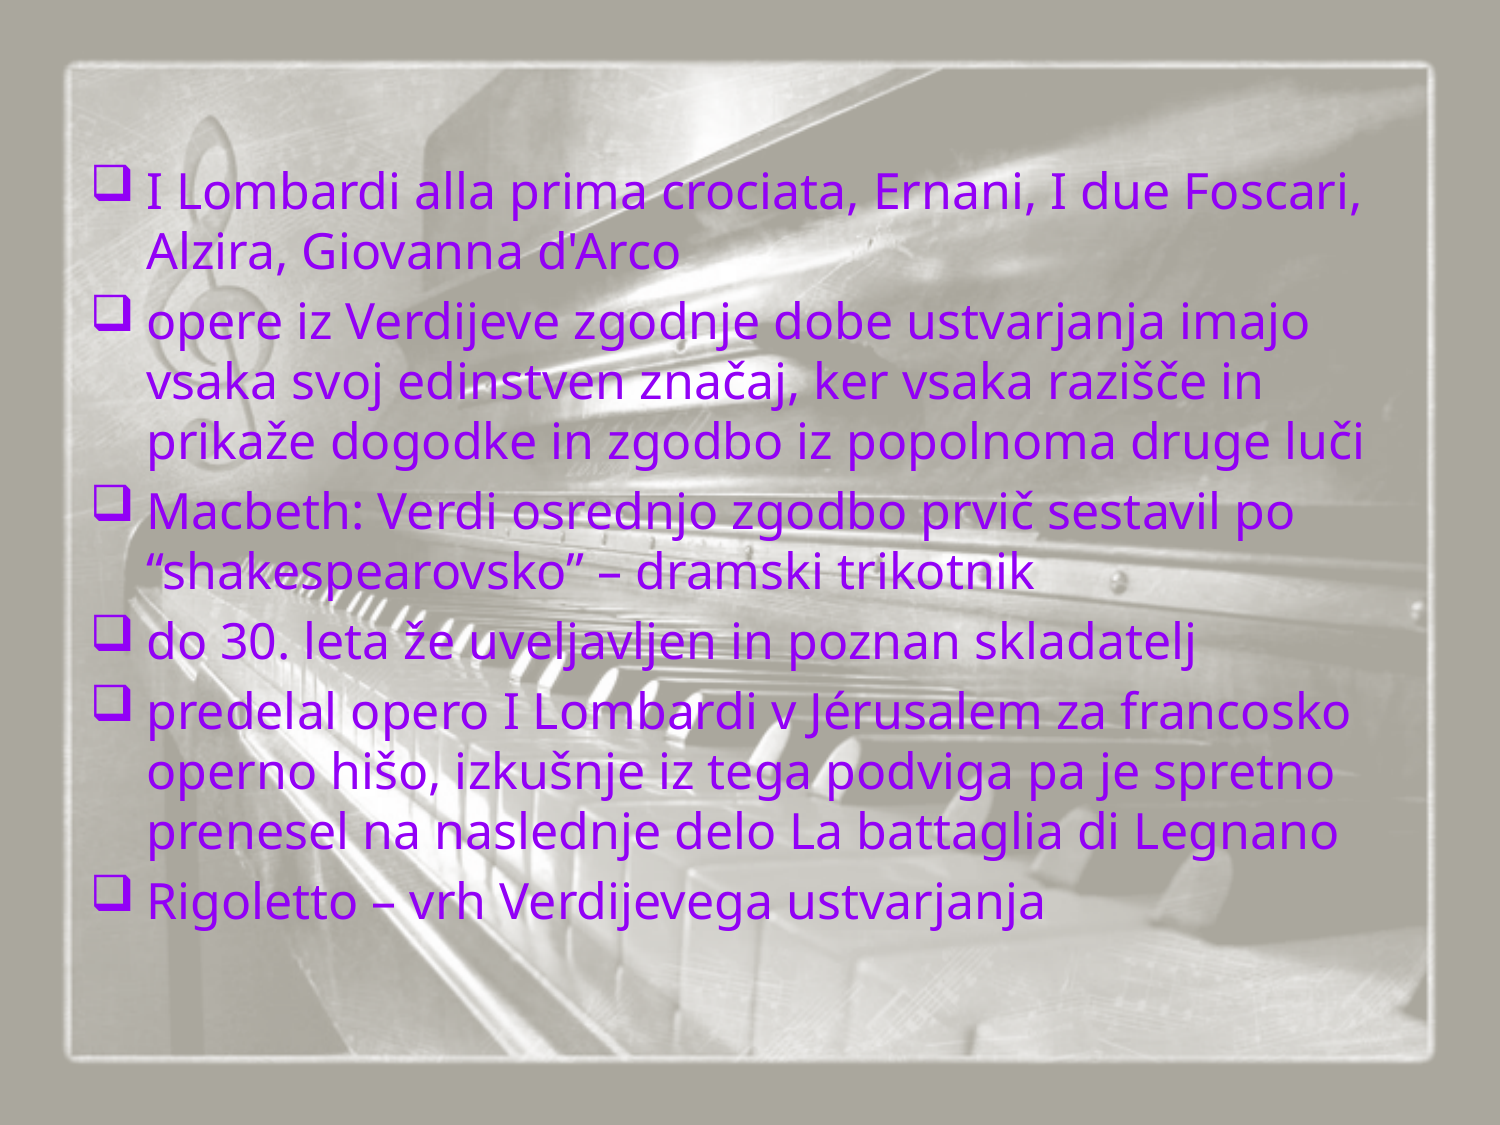

# I Lombardi alla prima crociata, Ernani, I due Foscari, Alzira, Giovanna d'Arco
opere iz Verdijeve zgodnje dobe ustvarjanja imajo vsaka svoj edinstven značaj, ker vsaka razišče in prikaže dogodke in zgodbo iz popolnoma druge luči
Macbeth: Verdi osrednjo zgodbo prvič sestavil po “shakespearovsko” – dramski trikotnik
do 30. leta že uveljavljen in poznan skladatelj
predelal opero I Lombardi v Jérusalem za francosko operno hišo, izkušnje iz tega podviga pa je spretno prenesel na naslednje delo La battaglia di Legnano
Rigoletto – vrh Verdijevega ustvarjanja